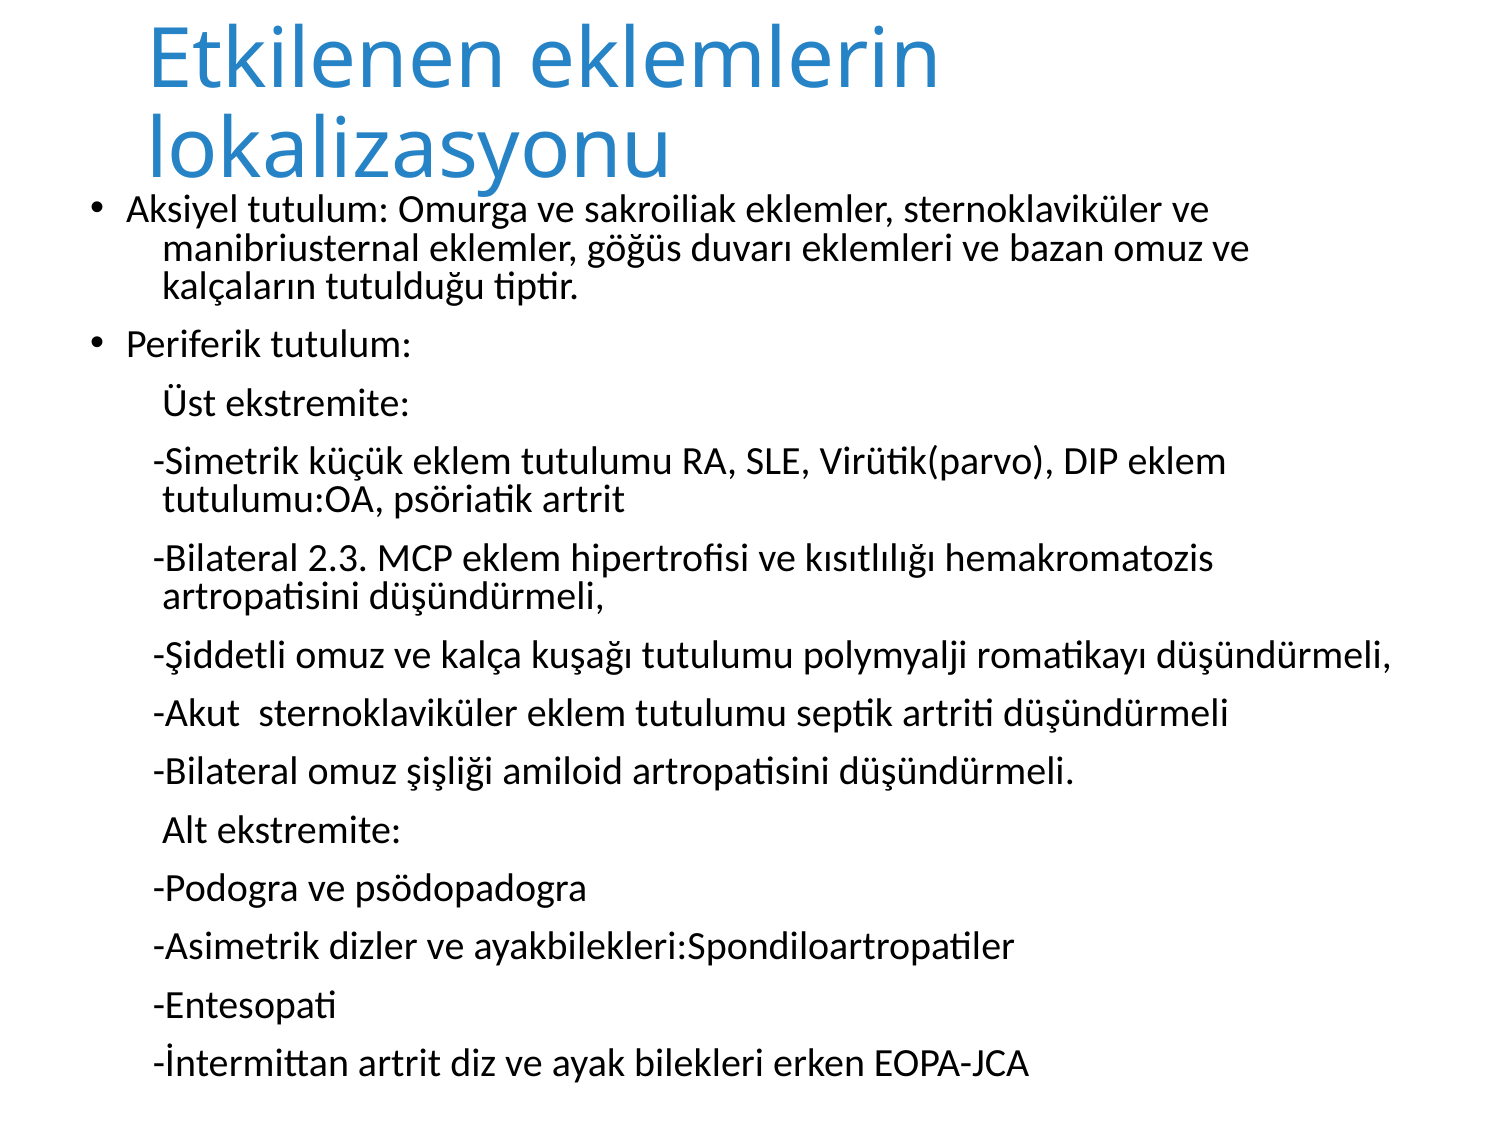

# Etkilenen eklemlerin lokalizasyonu
Aksiyel tutulum: Omurga ve sakroiliak eklemler, sternoklaviküler ve manibriusternal eklemler, göğüs duvarı eklemleri ve bazan omuz ve kalçaların tutulduğu tiptir.
Periferik tutulum:
 Üst ekstremite:
 -Simetrik küçük eklem tutulumu RA, SLE, Virütik(parvo), DIP eklem tutulumu:OA, psöriatik artrit
 -Bilateral 2.3. MCP eklem hipertrofisi ve kısıtlılığı hemakromatozis artropatisini düşündürmeli,
 -Şiddetli omuz ve kalça kuşağı tutulumu polymyalji romatikayı düşündürmeli,
 -Akut sternoklaviküler eklem tutulumu septik artriti düşündürmeli
 -Bilateral omuz şişliği amiloid artropatisini düşündürmeli.
 Alt ekstremite:
 -Podogra ve psödopadogra
 -Asimetrik dizler ve ayakbilekleri:Spondiloartropatiler
 -Entesopati
 -İntermittan artrit diz ve ayak bilekleri erken EOPA-JCA